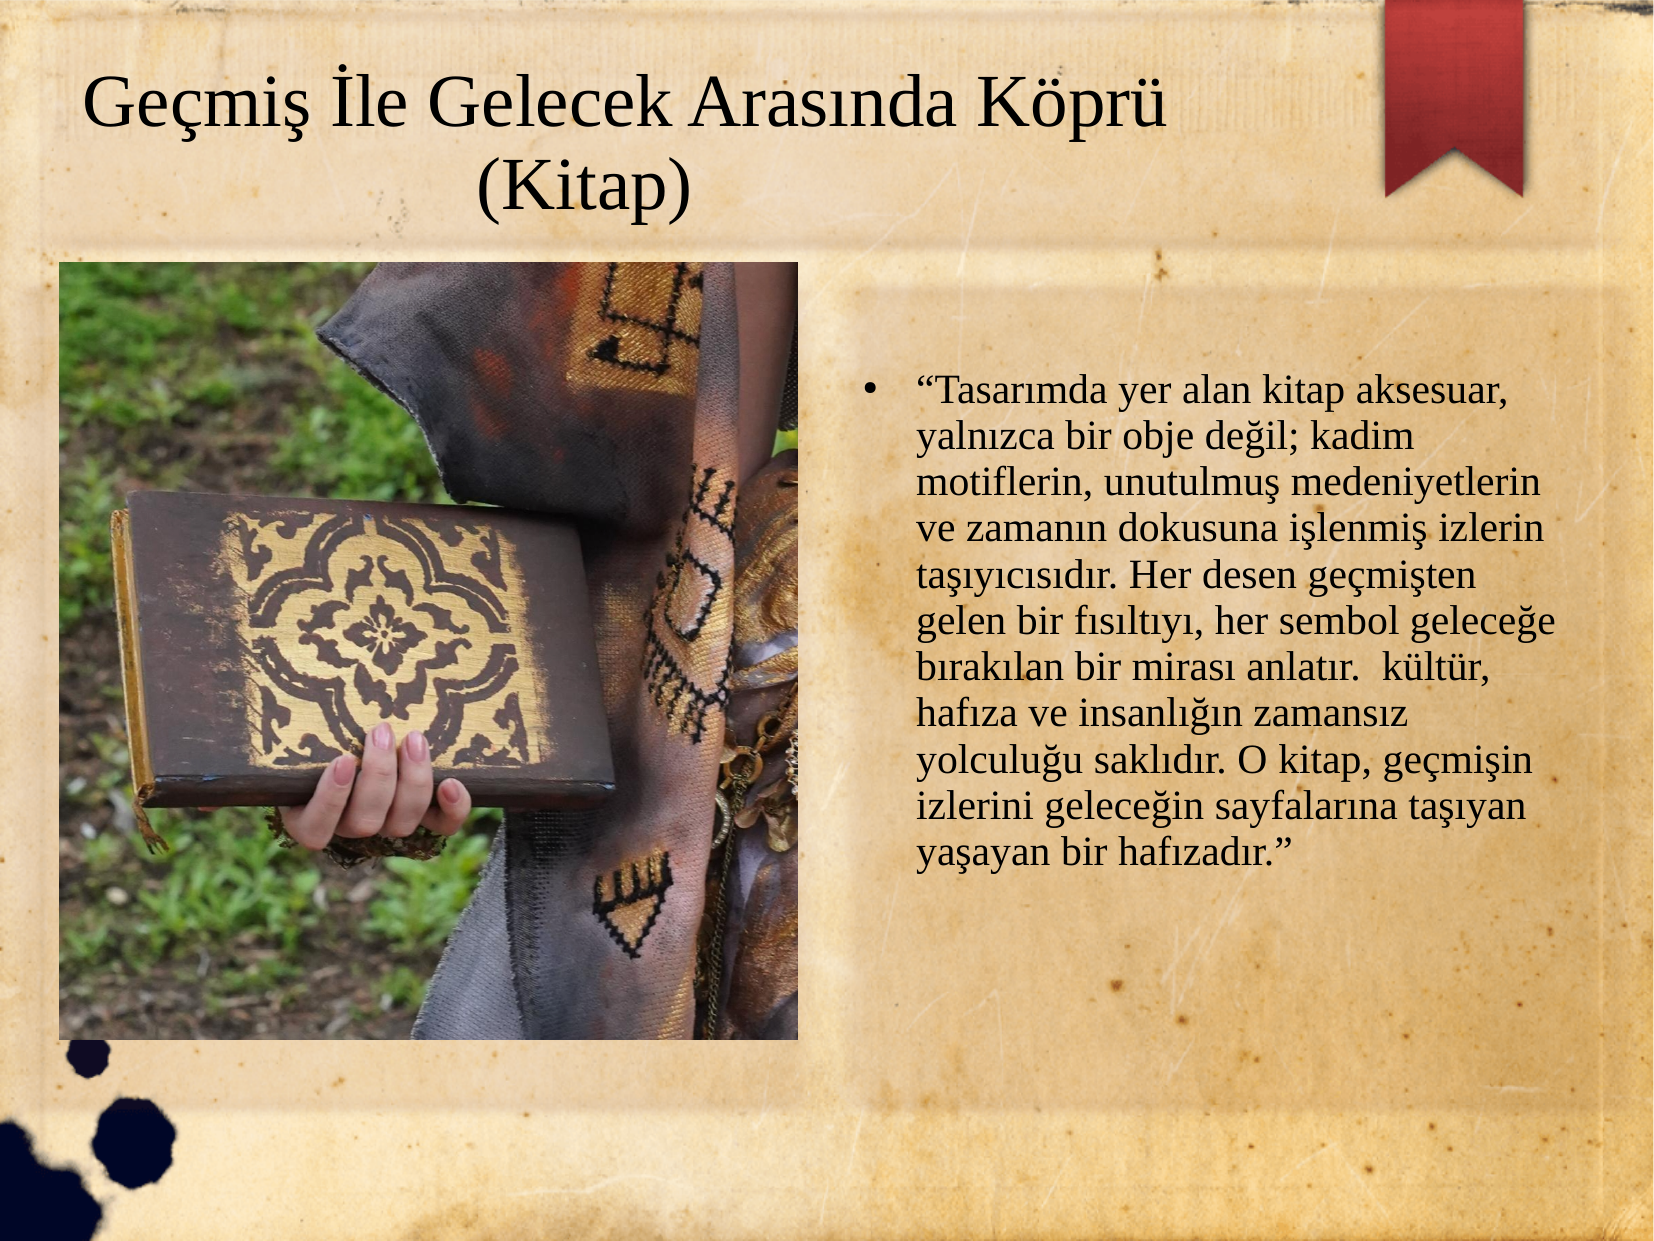

# Geçmiş İle Gelecek Arasında Köprü (Kitap)
“Tasarımda yer alan kitap aksesuar, yalnızca bir obje değil; kadim motiflerin, unutulmuş medeniyetlerin ve zamanın dokusuna işlenmiş izlerin taşıyıcısıdır. Her desen geçmişten gelen bir fısıltıyı, her sembol geleceğe bırakılan bir mirası anlatır. kültür, hafıza ve insanlığın zamansız yolculuğu saklıdır. O kitap, geçmişin izlerini geleceğin sayfalarına taşıyan yaşayan bir hafızadır.”